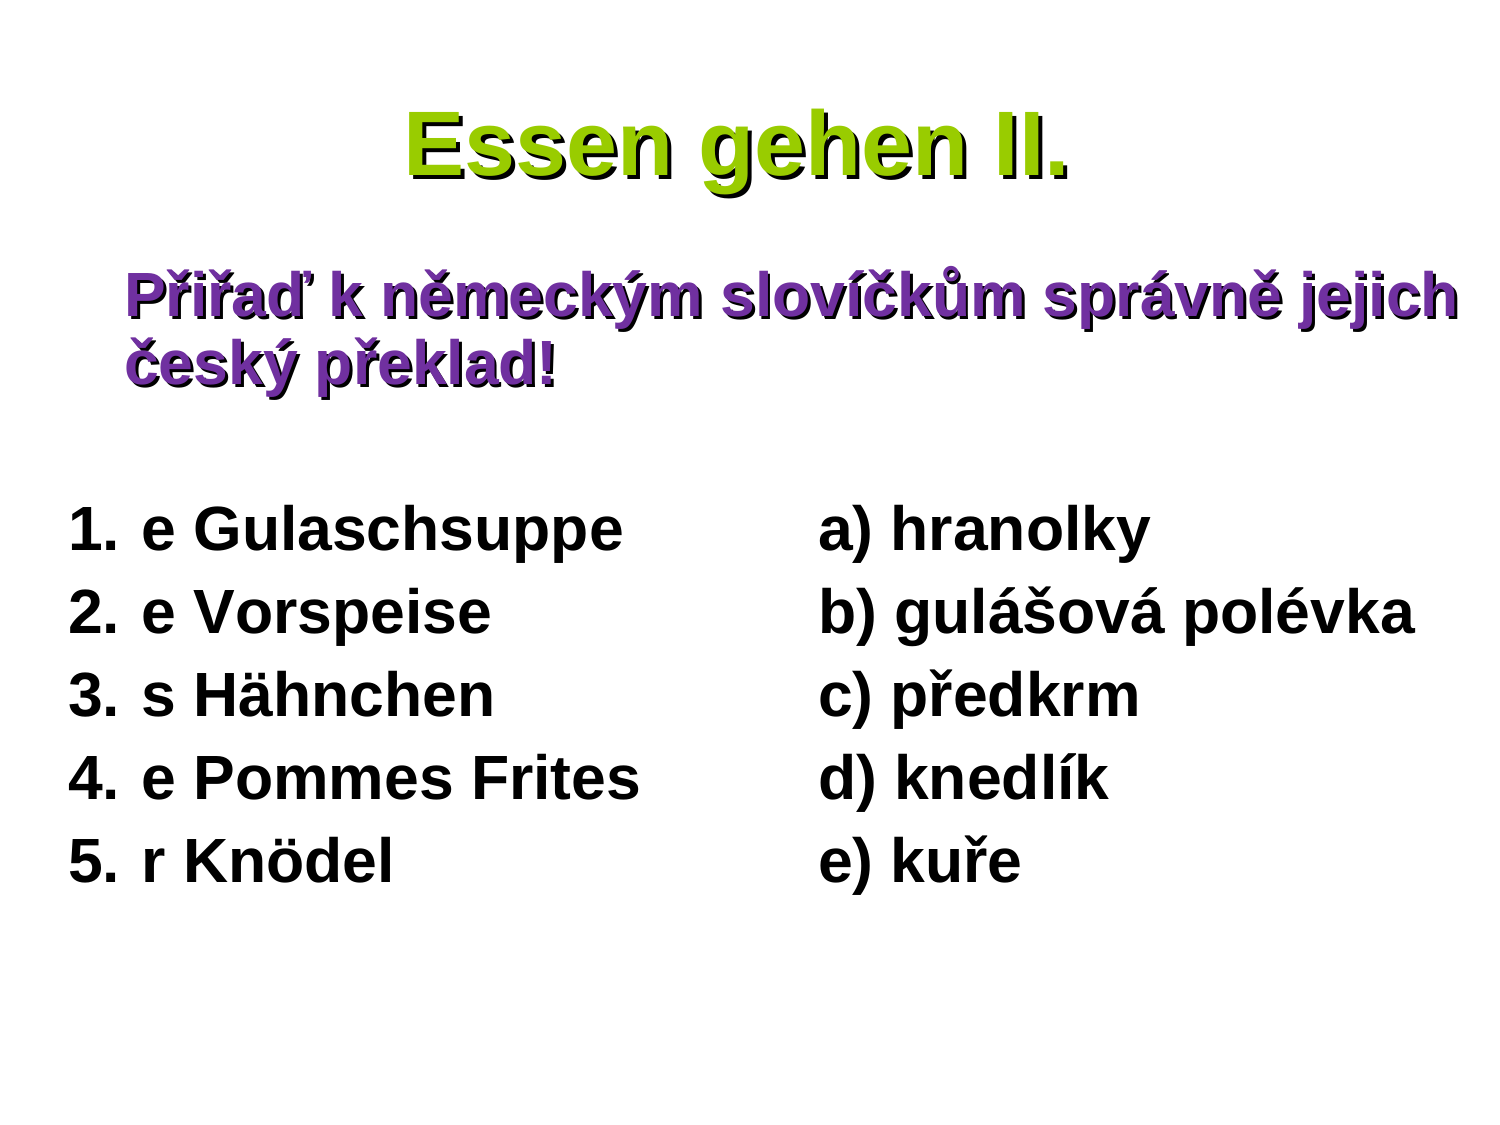

# Essen gehen II.
	Přiřaď k německým slovíčkům správně jejich český překlad!
 e Gulaschsuppe 	 	a) hranolky
 e Vorspeise 			b) gulášová polévka
 s Hähnchen 			c) předkrm
 e Pommes Frites 		d) knedlík
 r Knödel 			e) kuře